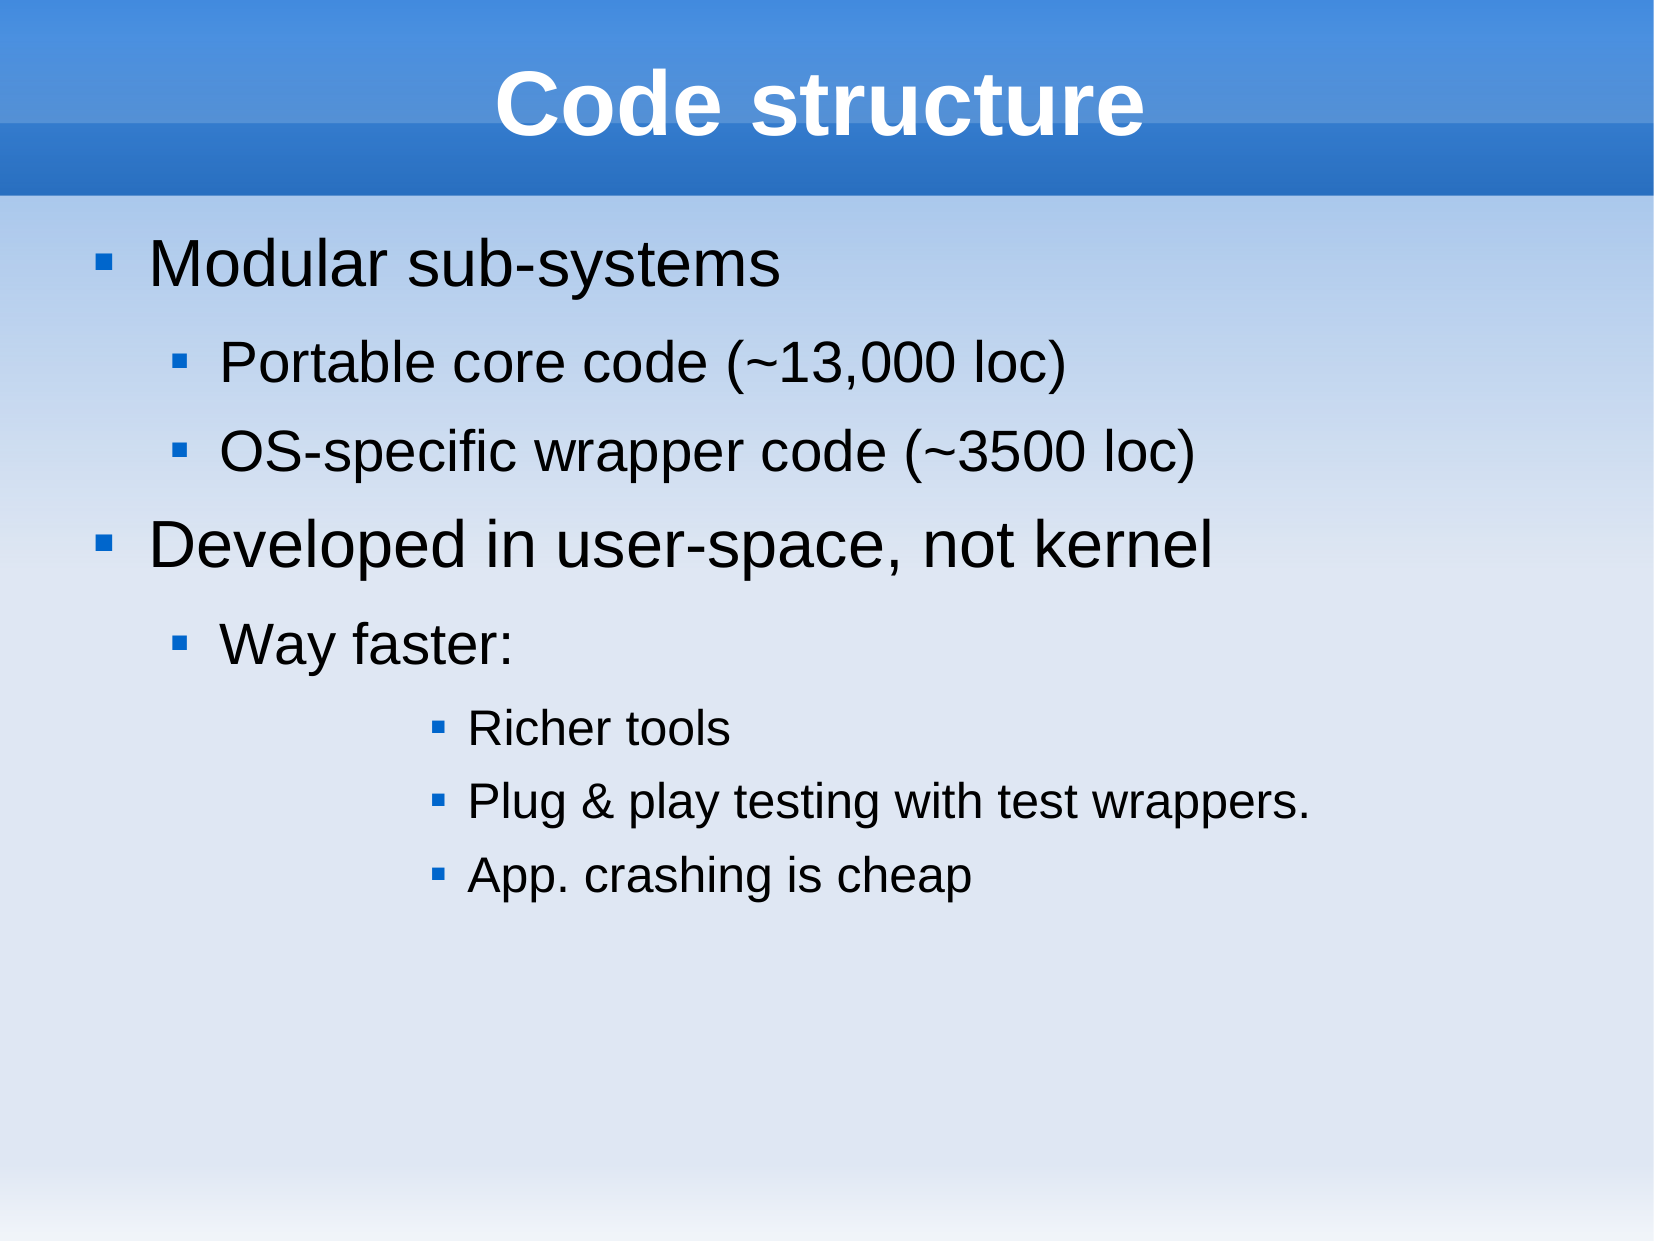

# Code structure
Modular sub-systems
Portable core code (~13,000 loc)
OS-specific wrapper code (~3500 loc)
Developed in user-space, not kernel
Way faster:
Richer tools
Plug & play testing with test wrappers.
App. crashing is cheap